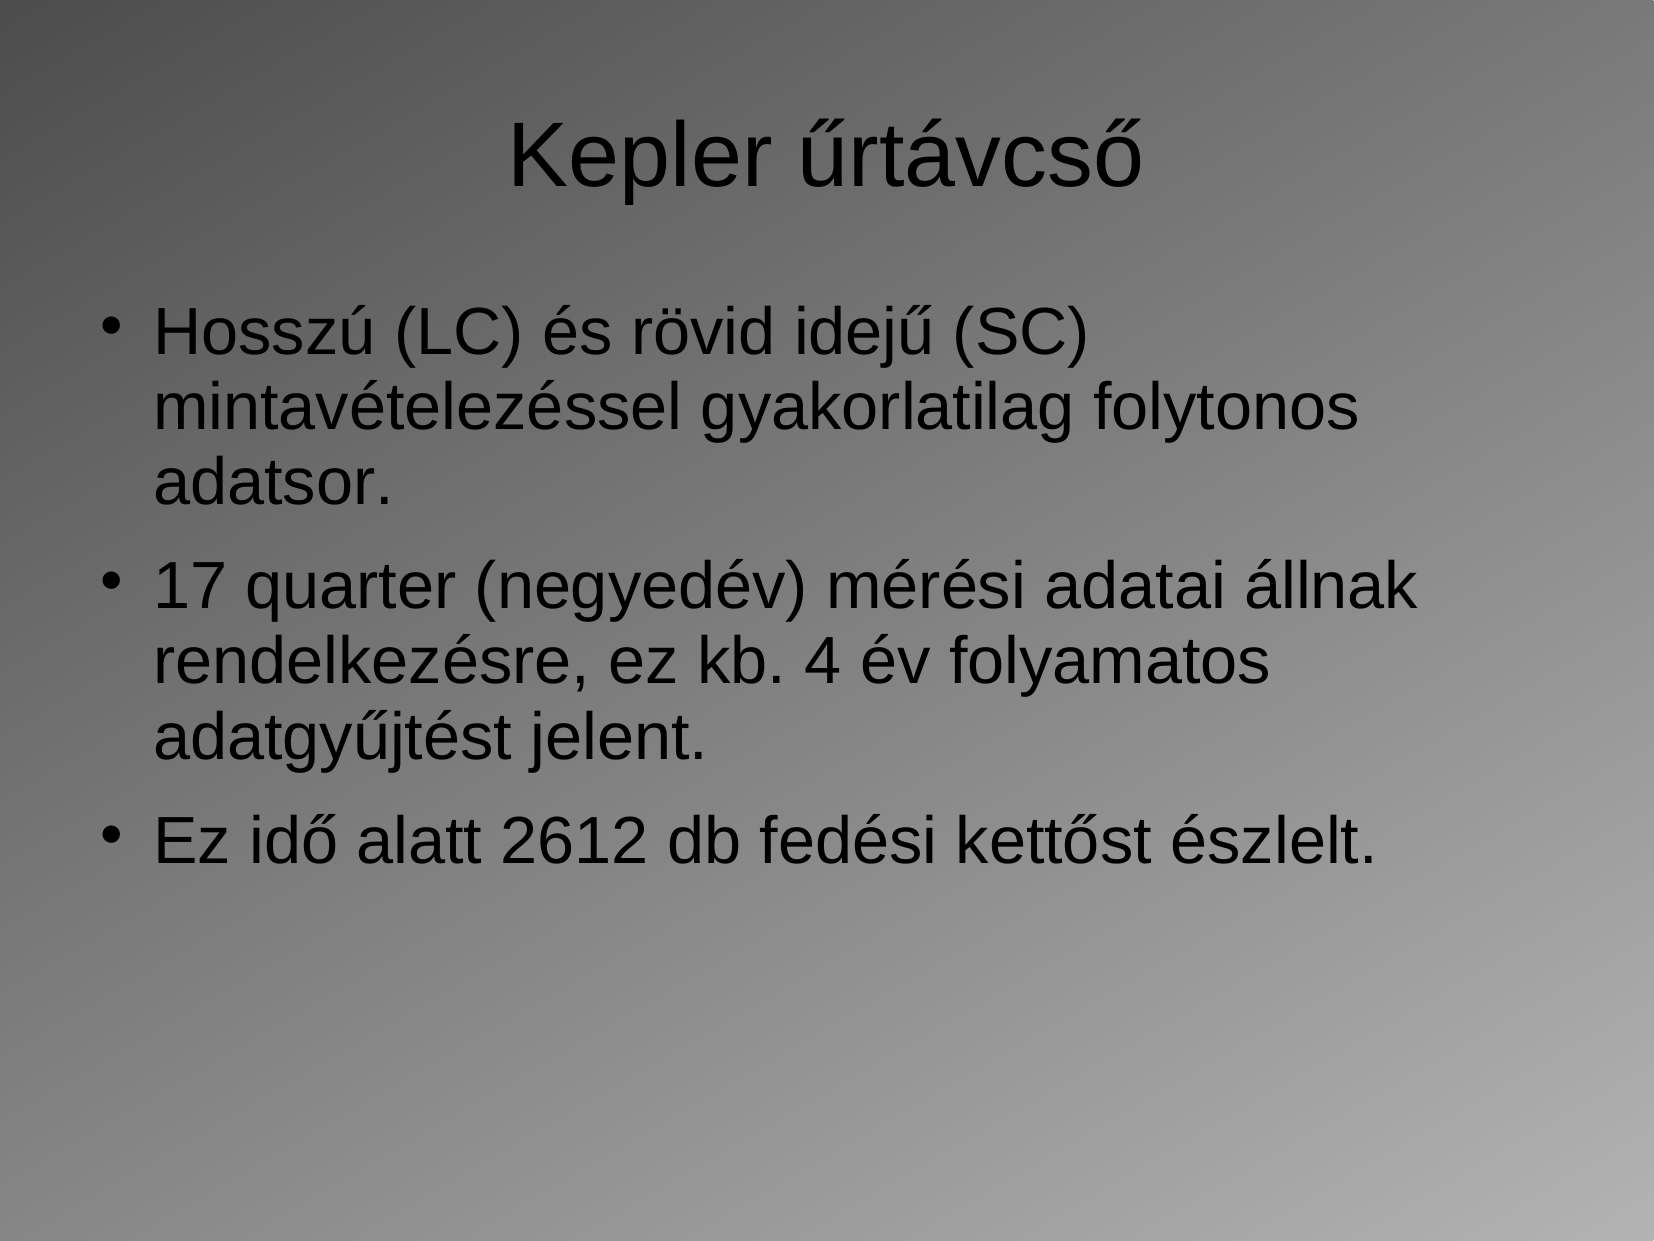

# Kepler űrtávcső
Hosszú (LC) és rövid idejű (SC) mintavételezéssel gyakorlatilag folytonos adatsor.
17 quarter (negyedév) mérési adatai állnak rendelkezésre, ez kb. 4 év folyamatos adatgyűjtést jelent.
Ez idő alatt 2612 db fedési kettőst észlelt.